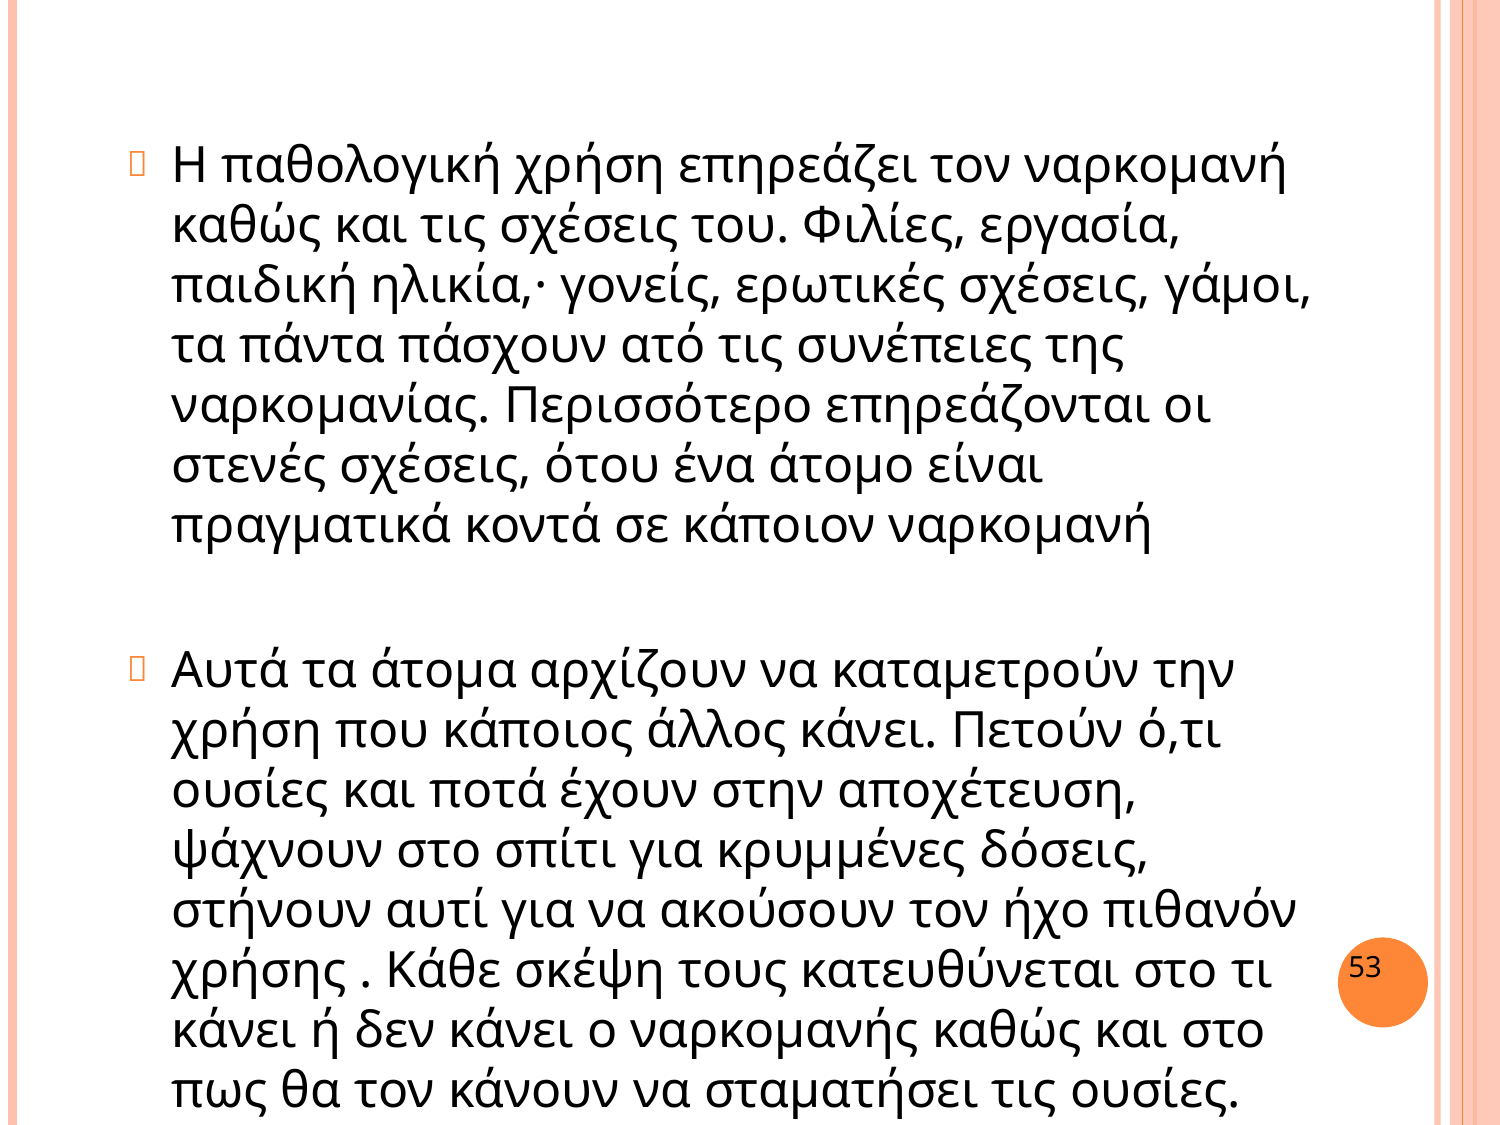

# Η παθολογική χρήση επηρεάζει τον ναρκομανή καθώς και τις σχέσεις του. Φιλίες, εργασία, παιδική ηλικία,· γονείς, ερωτικές σχέσεις, γάμοι, τα πάντα πάσχουν ατό τις συνέπειες της ναρκομανίας. Περισσότερο επηρεάζονται οι στενές σχέσεις, ότου ένα άτομο είναι πραγματικά κοντά σε κάποιον ναρκομανή
Αυτά τα άτομα αρχίζουν να καταμετρούν την χρήση που κάποιος άλλος κάνει. Πετούν ό,τι ουσίες και ποτά έχουν στην αποχέτευση, ψάχνουν στο σπίτι για κρυμμένες δόσεις, στήνουν αυτί για να ακούσουν τον ήχο πιθανόν χρήσης . Κάθε σκέψη τους κατευθύνεται στο τι κάνει ή δεν κάνει ο ναρκομανής καθώς και στο πως θα τον κάνουν να σταματήσει τις ουσίες.